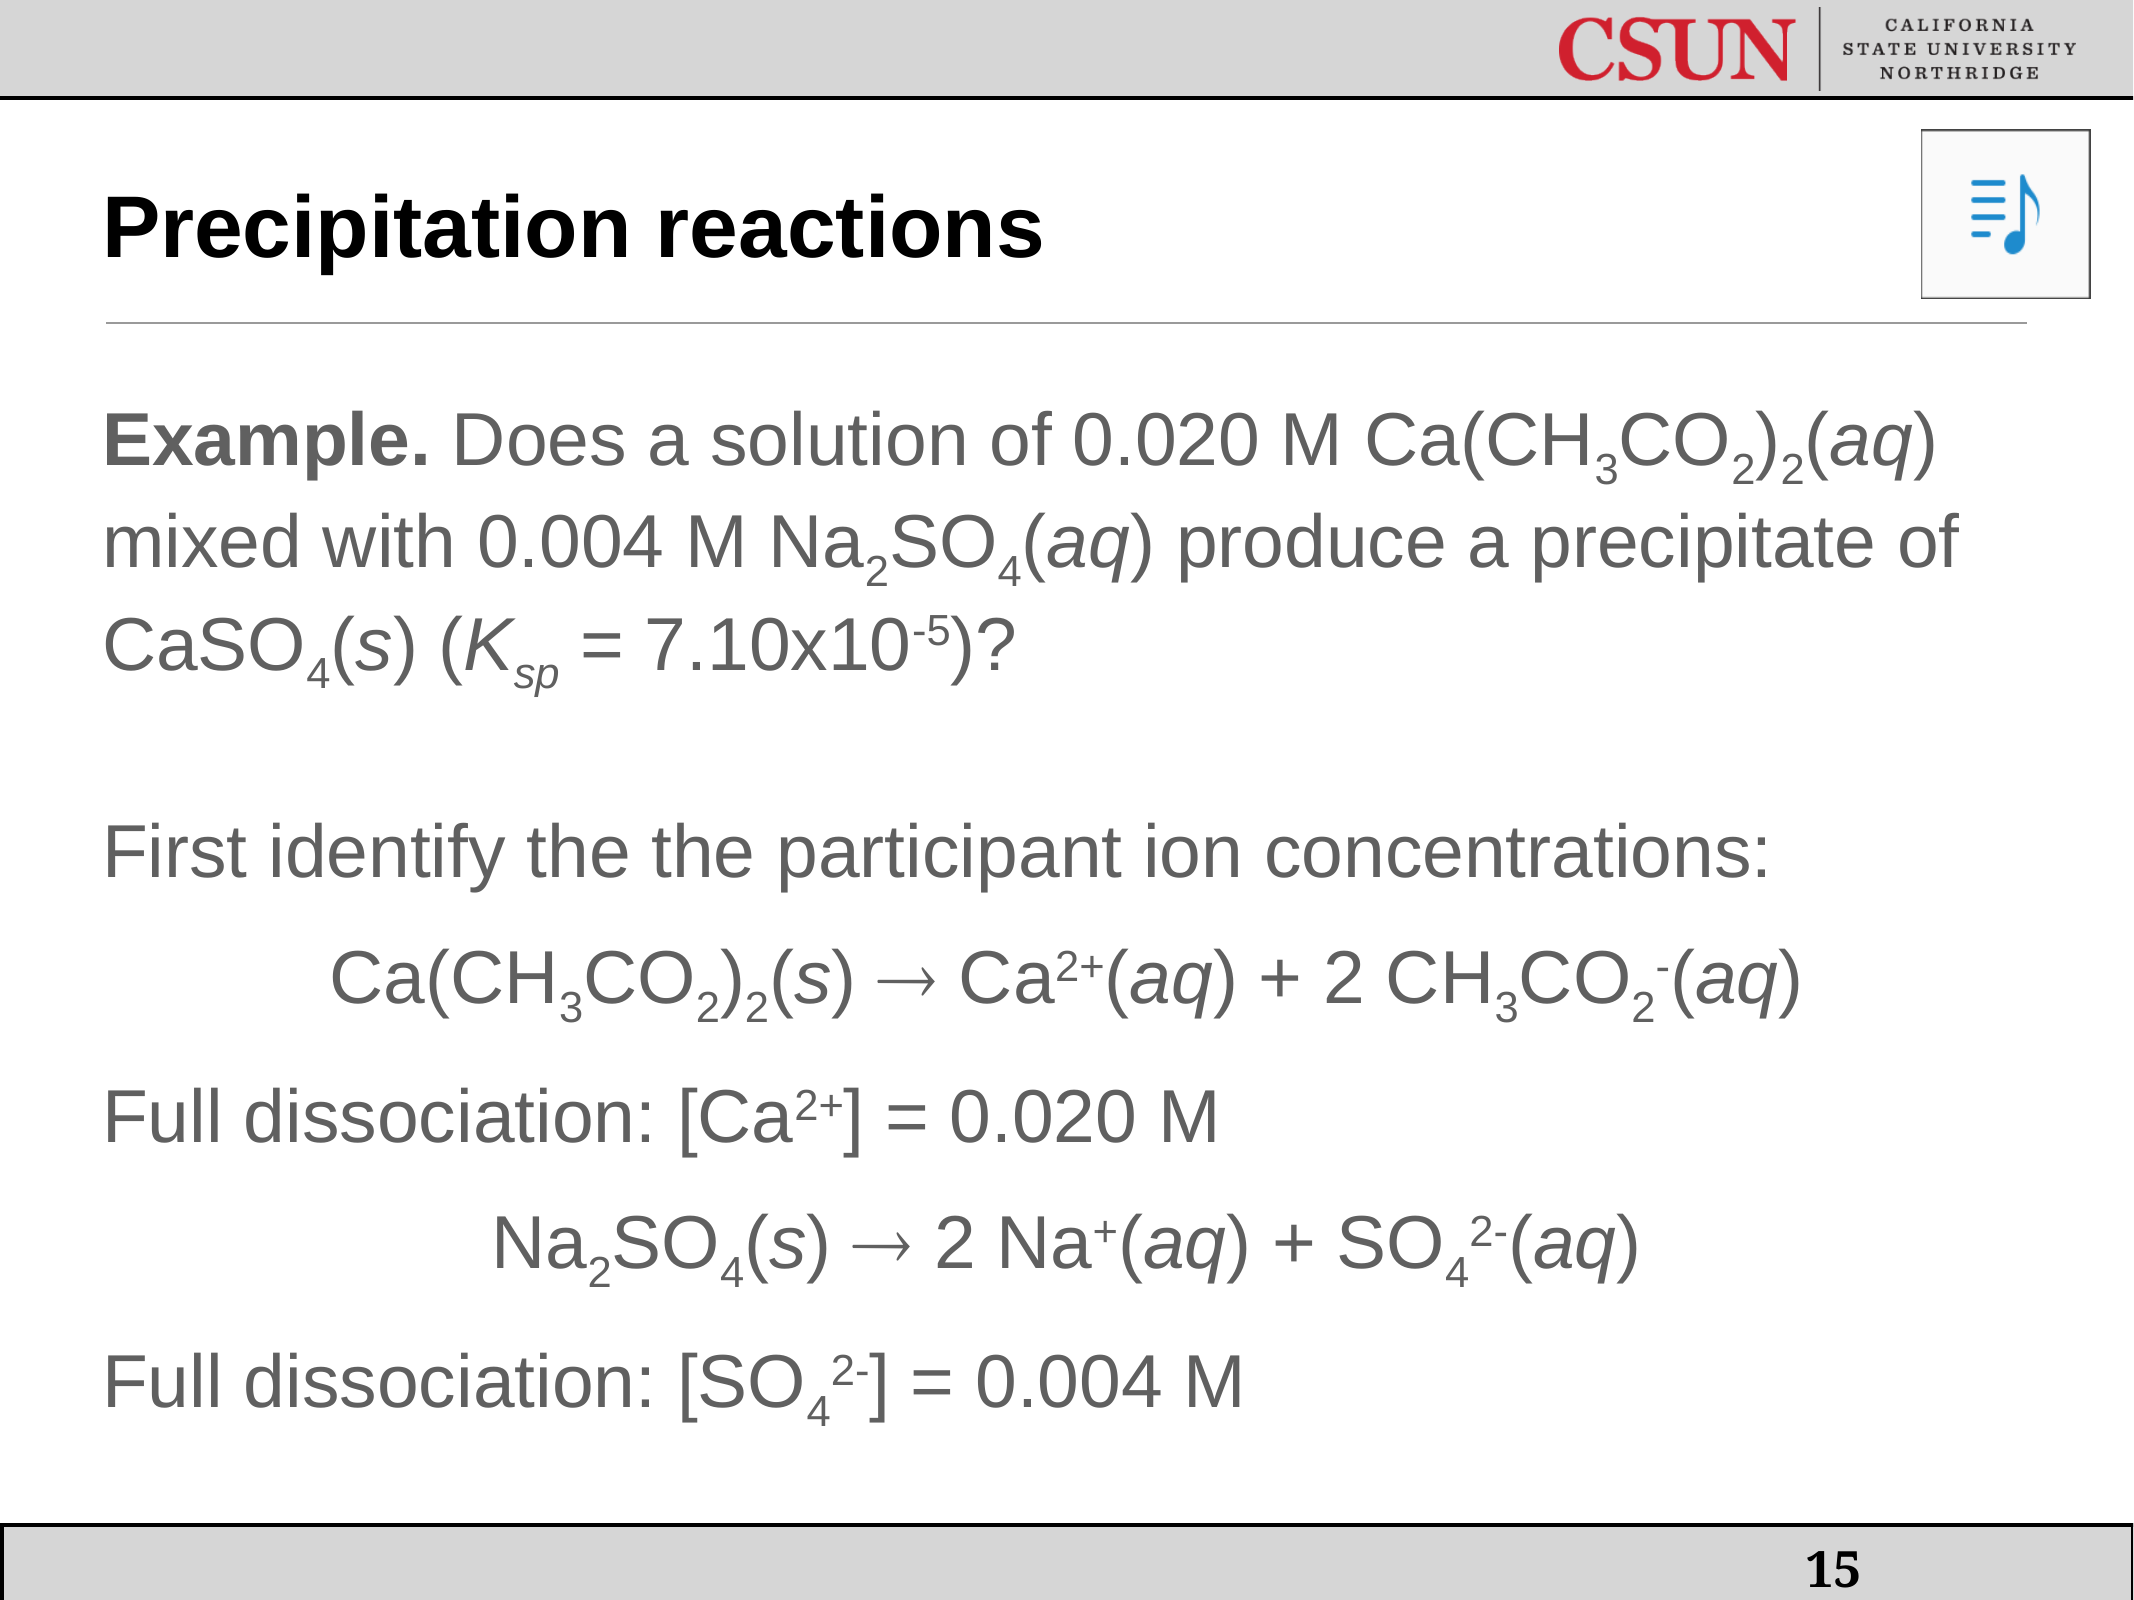

# Precipitation reactions
Example. Does a solution of 0.020 M Ca(CH3CO2)2(aq) mixed with 0.004 M Na2SO4(aq) produce a precipitate of CaSO4(s) (Ksp = 7.10x10-5)?
First identify the the participant ion concentrations:
Ca(CH3CO2)2(s)  Ca2+(aq) + 2 CH3CO2-(aq)
Full dissociation: [Ca2+] = 0.020 M
Na2SO4(s)  2 Na+(aq) + SO42-(aq)
Full dissociation: [SO42-] = 0.004 M
15